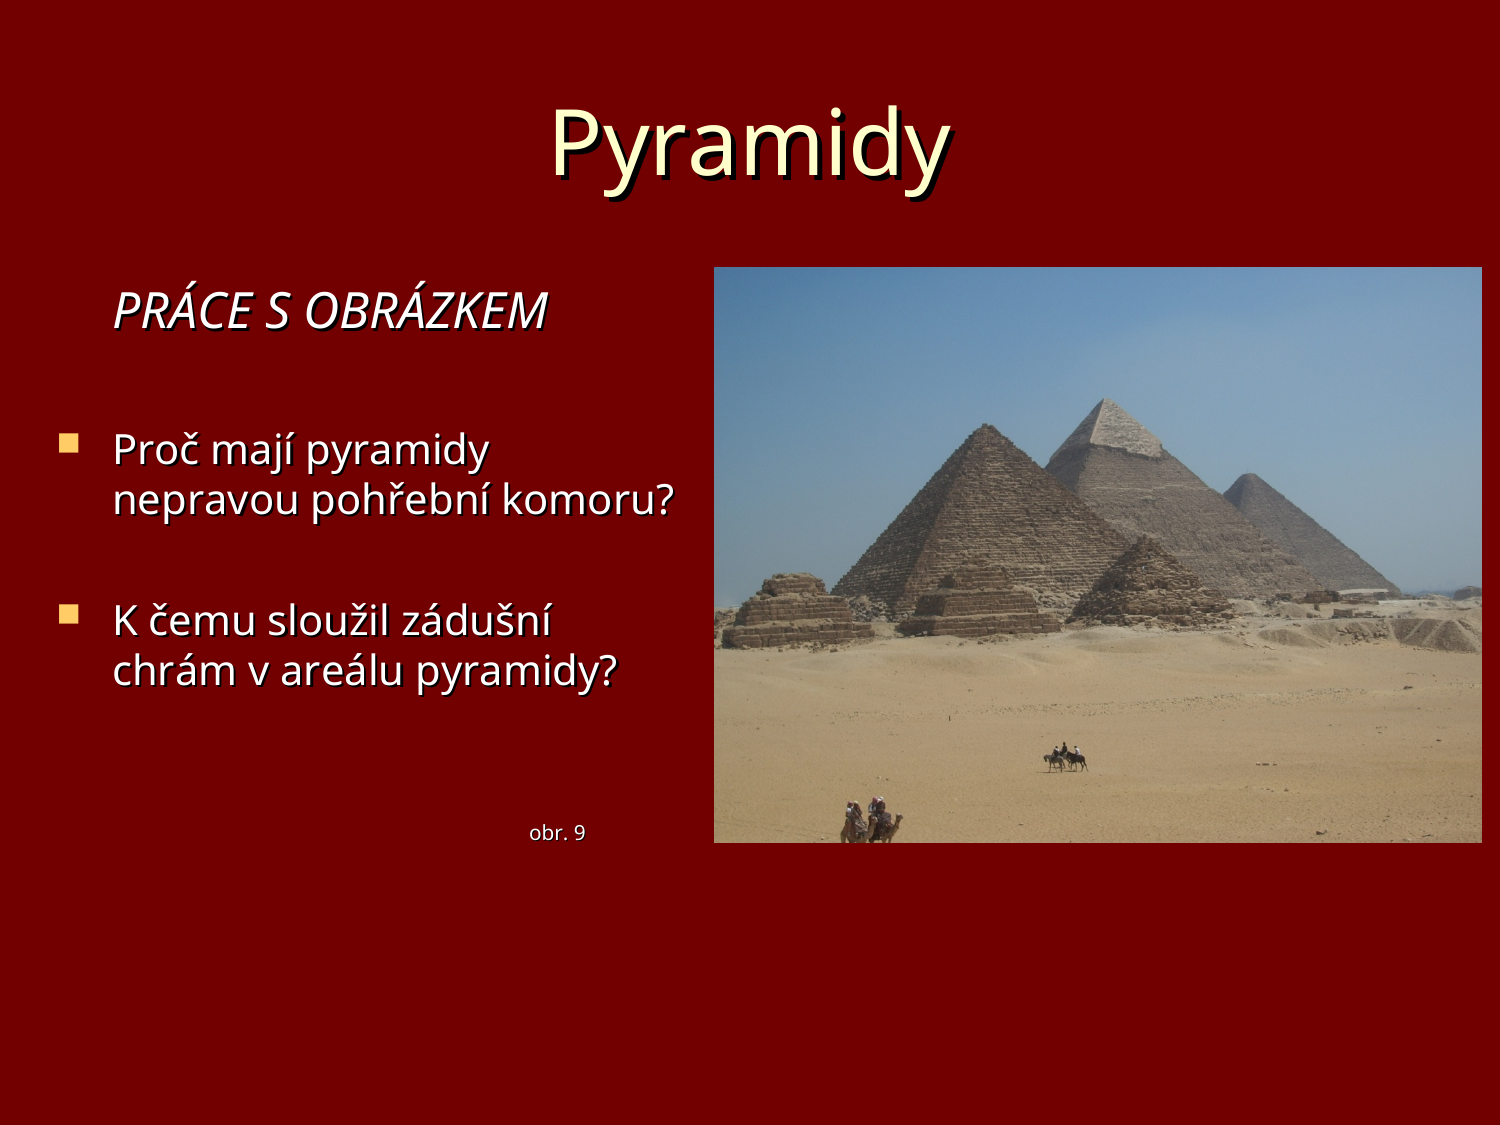

# Pyramidy
	PRÁCE S OBRÁZKEM
Proč mají pyramidy nepravou pohřební komoru?
K čemu sloužil zádušní chrám v areálu pyramidy?
 obr. 9